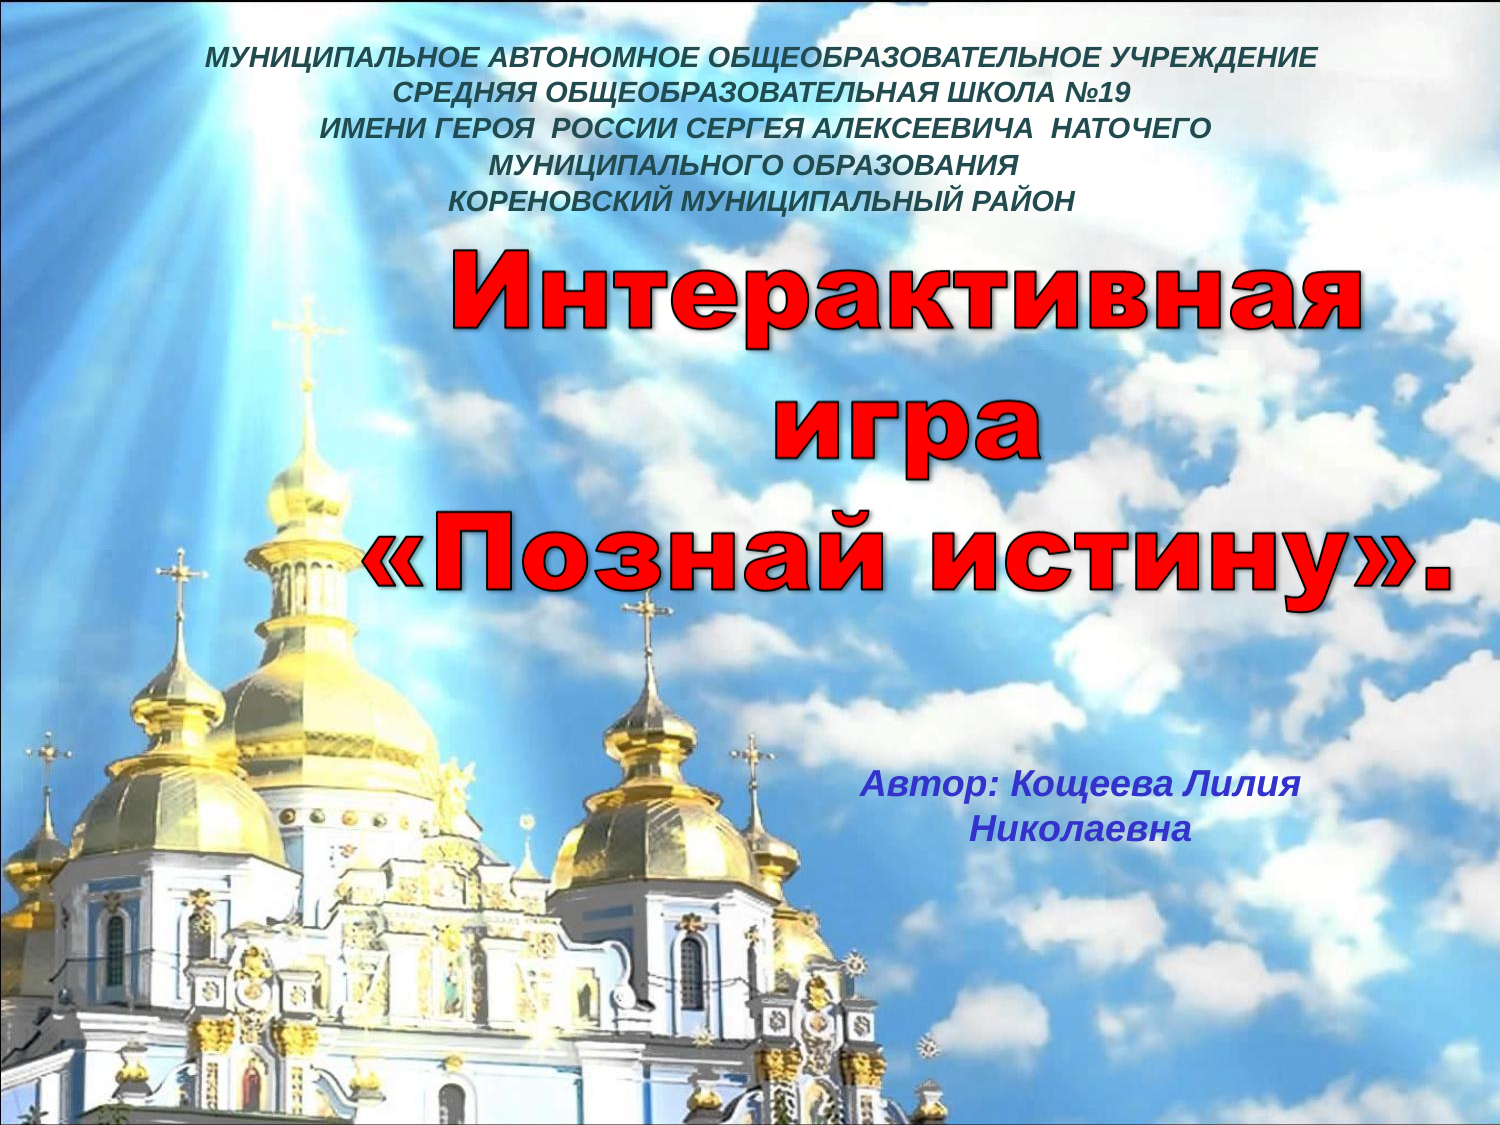

МУНИЦИПАЛЬНОЕ АВТОНОМНОЕ ОБЩЕОБРАЗОВАТЕЛЬНОЕ УЧРЕЖДЕНИЕ СРЕДНЯЯ ОБЩЕОБРАЗОВАТЕЛЬНАЯ ШКОЛА №19
 ИМЕНИ ГЕРОЯ РОССИИ СЕРГЕЯ АЛЕКСЕЕВИЧА НАТОЧЕГО
МУНИЦИПАЛЬНОГО ОБРАЗОВАНИЯ
КОРЕНОВСКИЙ МУНИЦИПАЛЬНЫЙ РАЙОН
Автор: Кощеева Лилия Николаевна